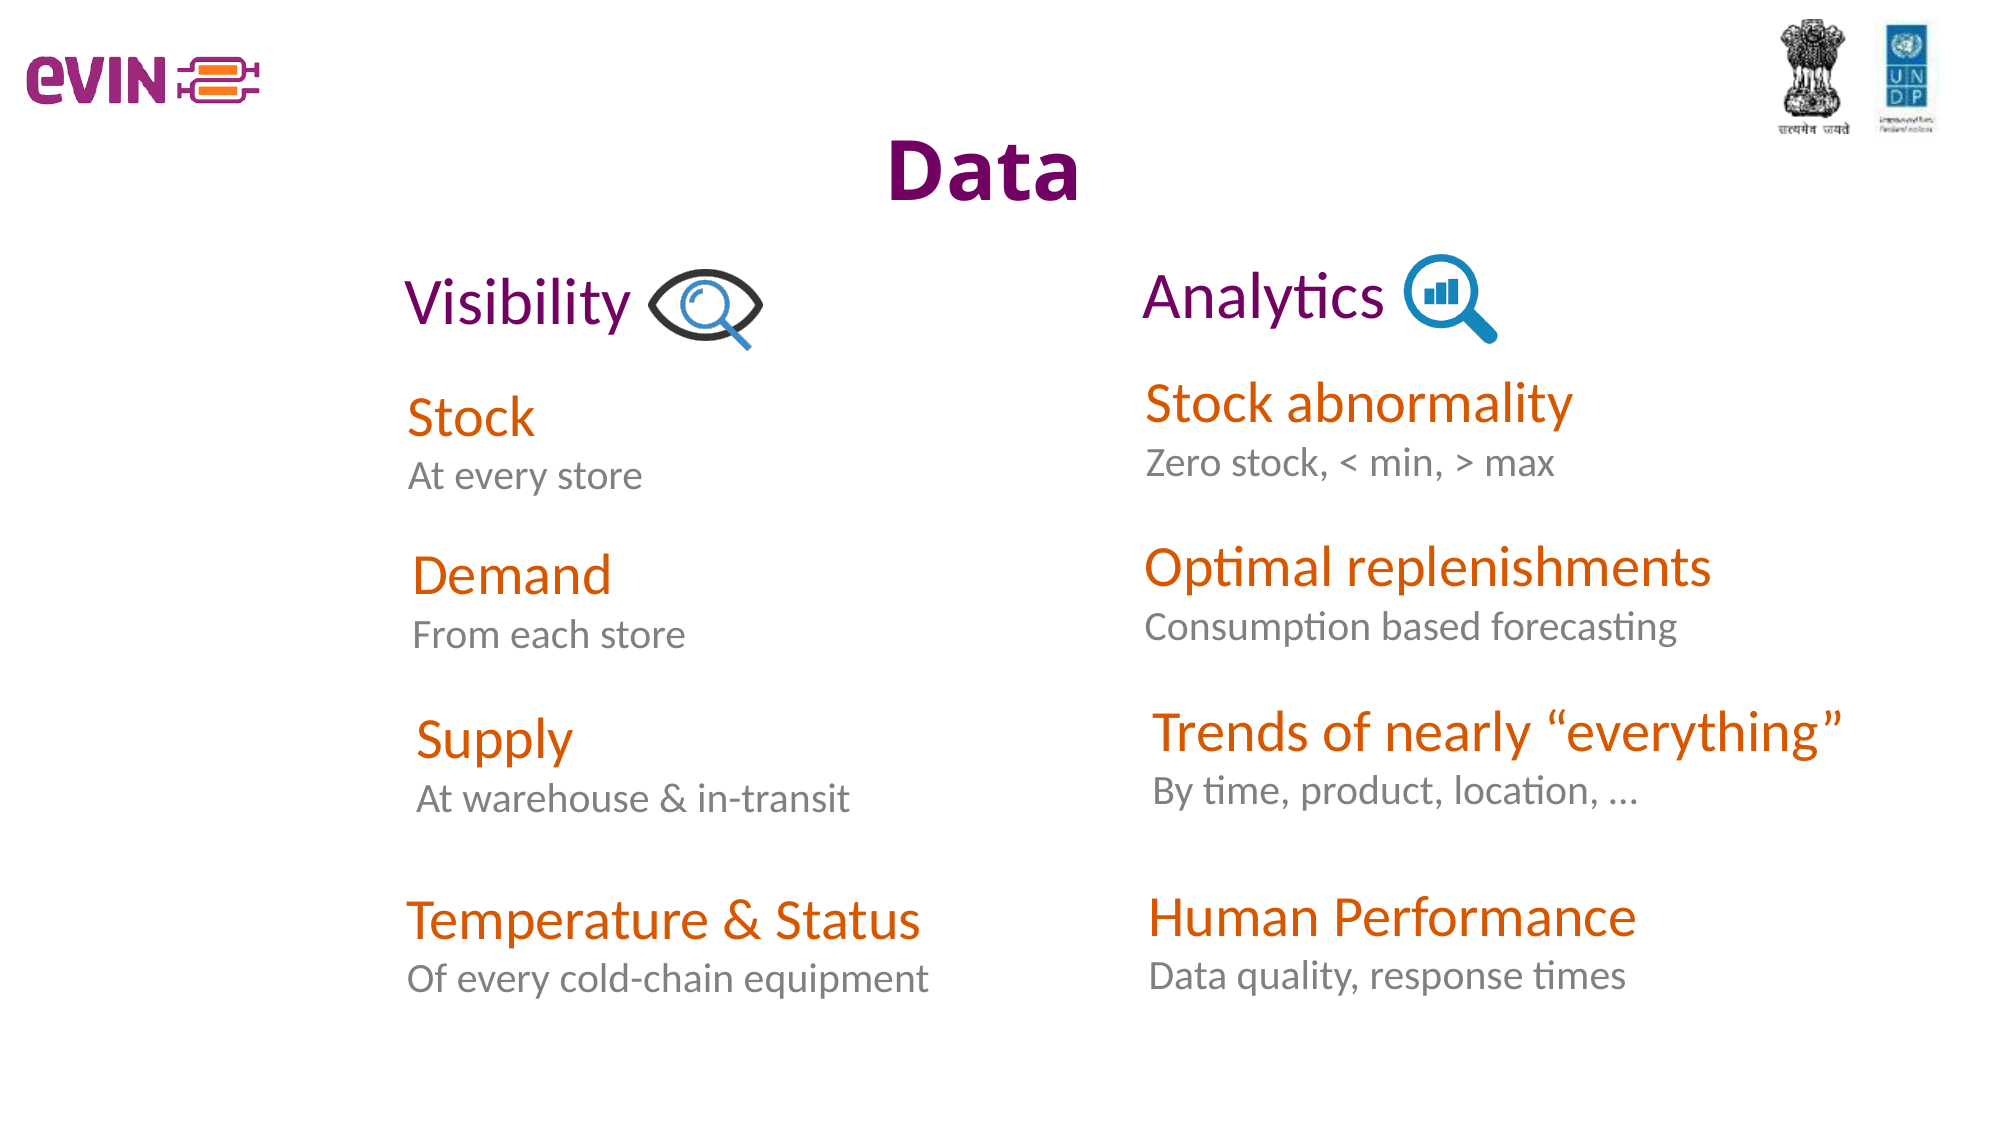

# Data
Analytics
Visibility
Stock abnormality
Zero stock, < min, > max
Stock
At every store
Optimal replenishments
Consumption based forecasting
Demand
From each store
Trends of nearly “everything”
By time, product, location, …
Supply
At warehouse & in-transit
Human Performance
Data quality, response times
Temperature & Status
Of every cold-chain equipment